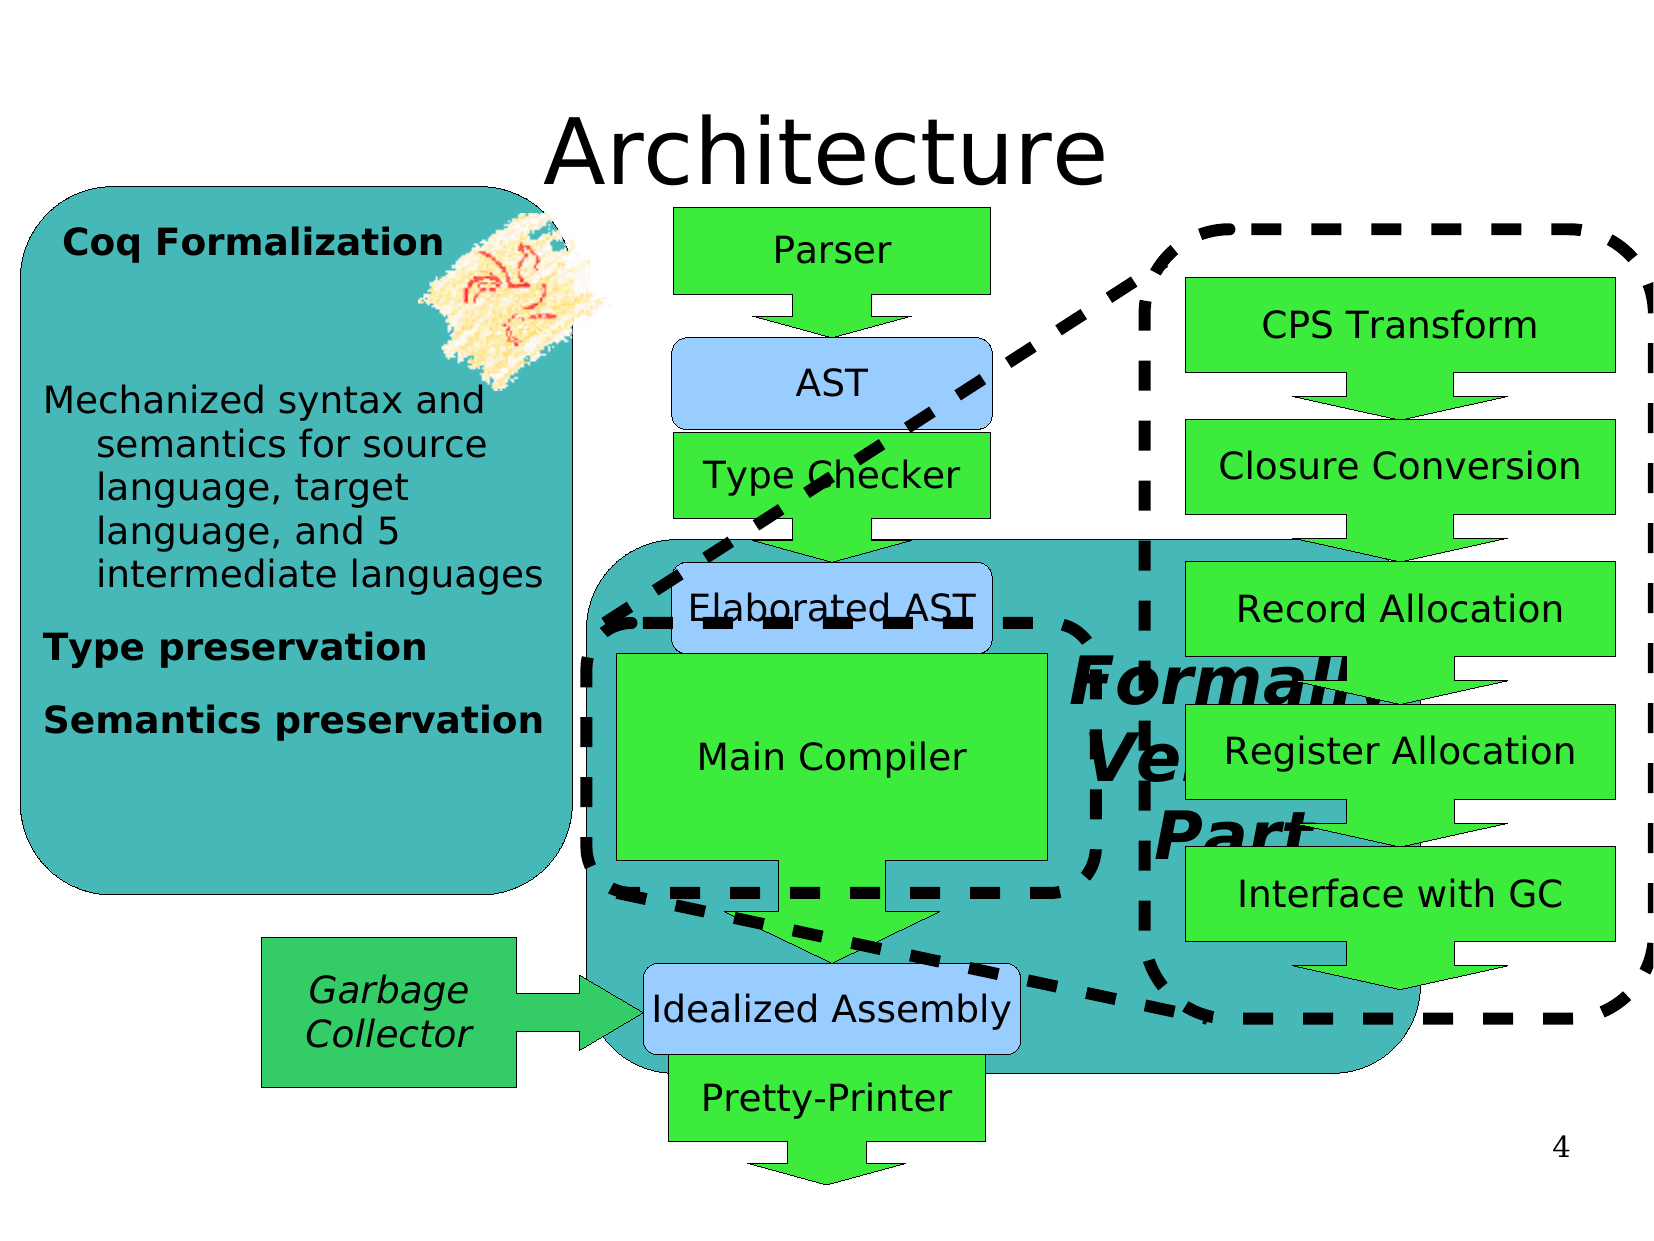

# Architecture
Coq Formalization
Mechanized syntax and semantics for source language, target language, and 5 intermediate languages
Type preservation
Semantics preservation
Parser
AST
Type Checker
Elaborated AST
CPS Transform
Closure Conversion
Record Allocation
Register Allocation
Interface with GC
Formally
Verified
Part
Main Compiler
Idealized Assembly
Garbage
Collector
Pretty-Printer
4